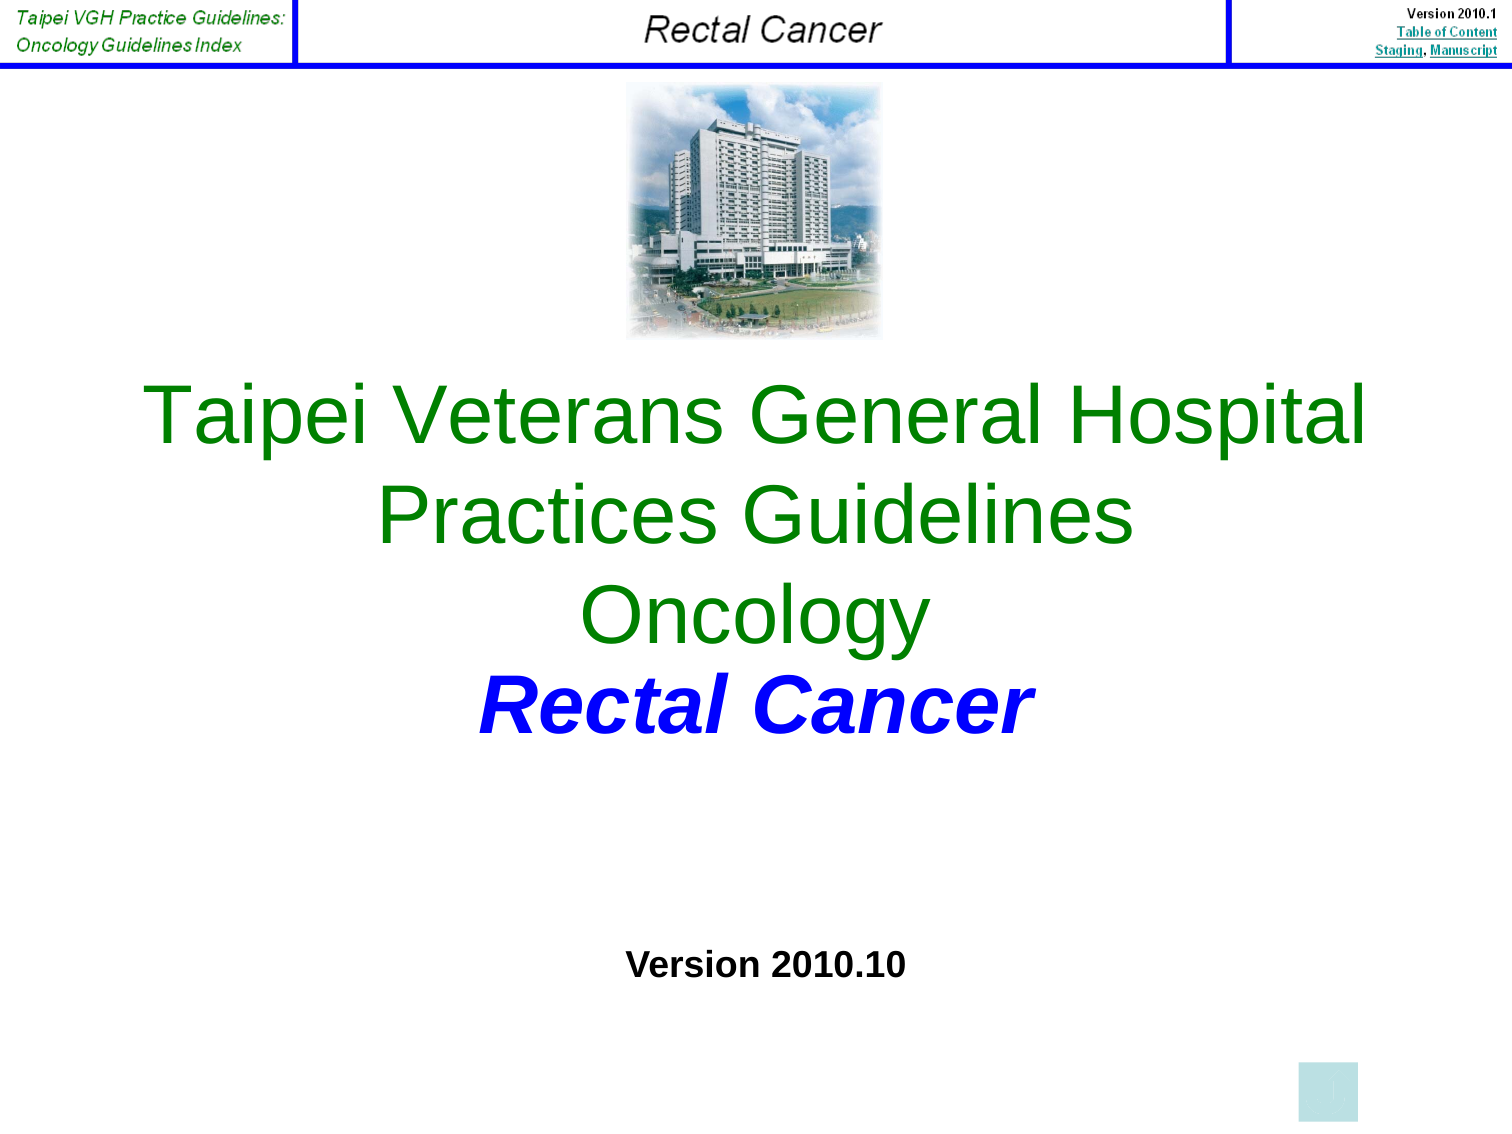

# Taipei Veterans General Hospital Practices Guidelines Oncology
Rectal Cancer
Version 2010.10